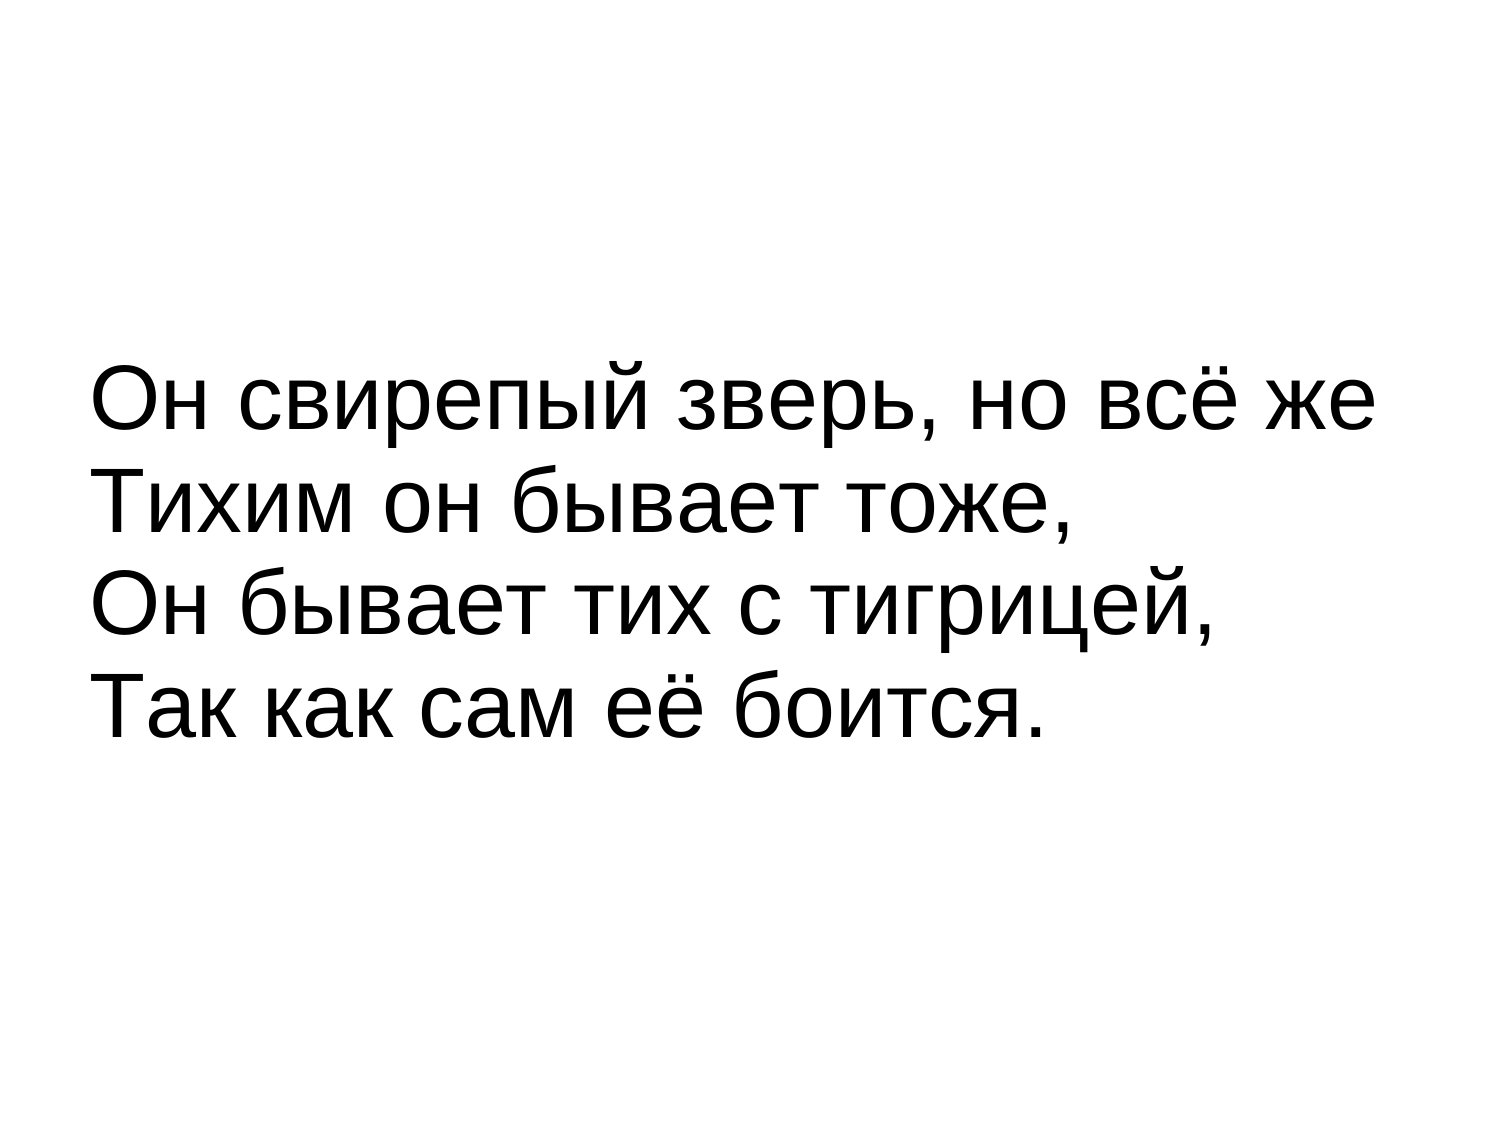

# Он свирепый зверь, но всё же Тихим он бывает тоже, Он бывает тих с тигрицей, Так как сам её боится.